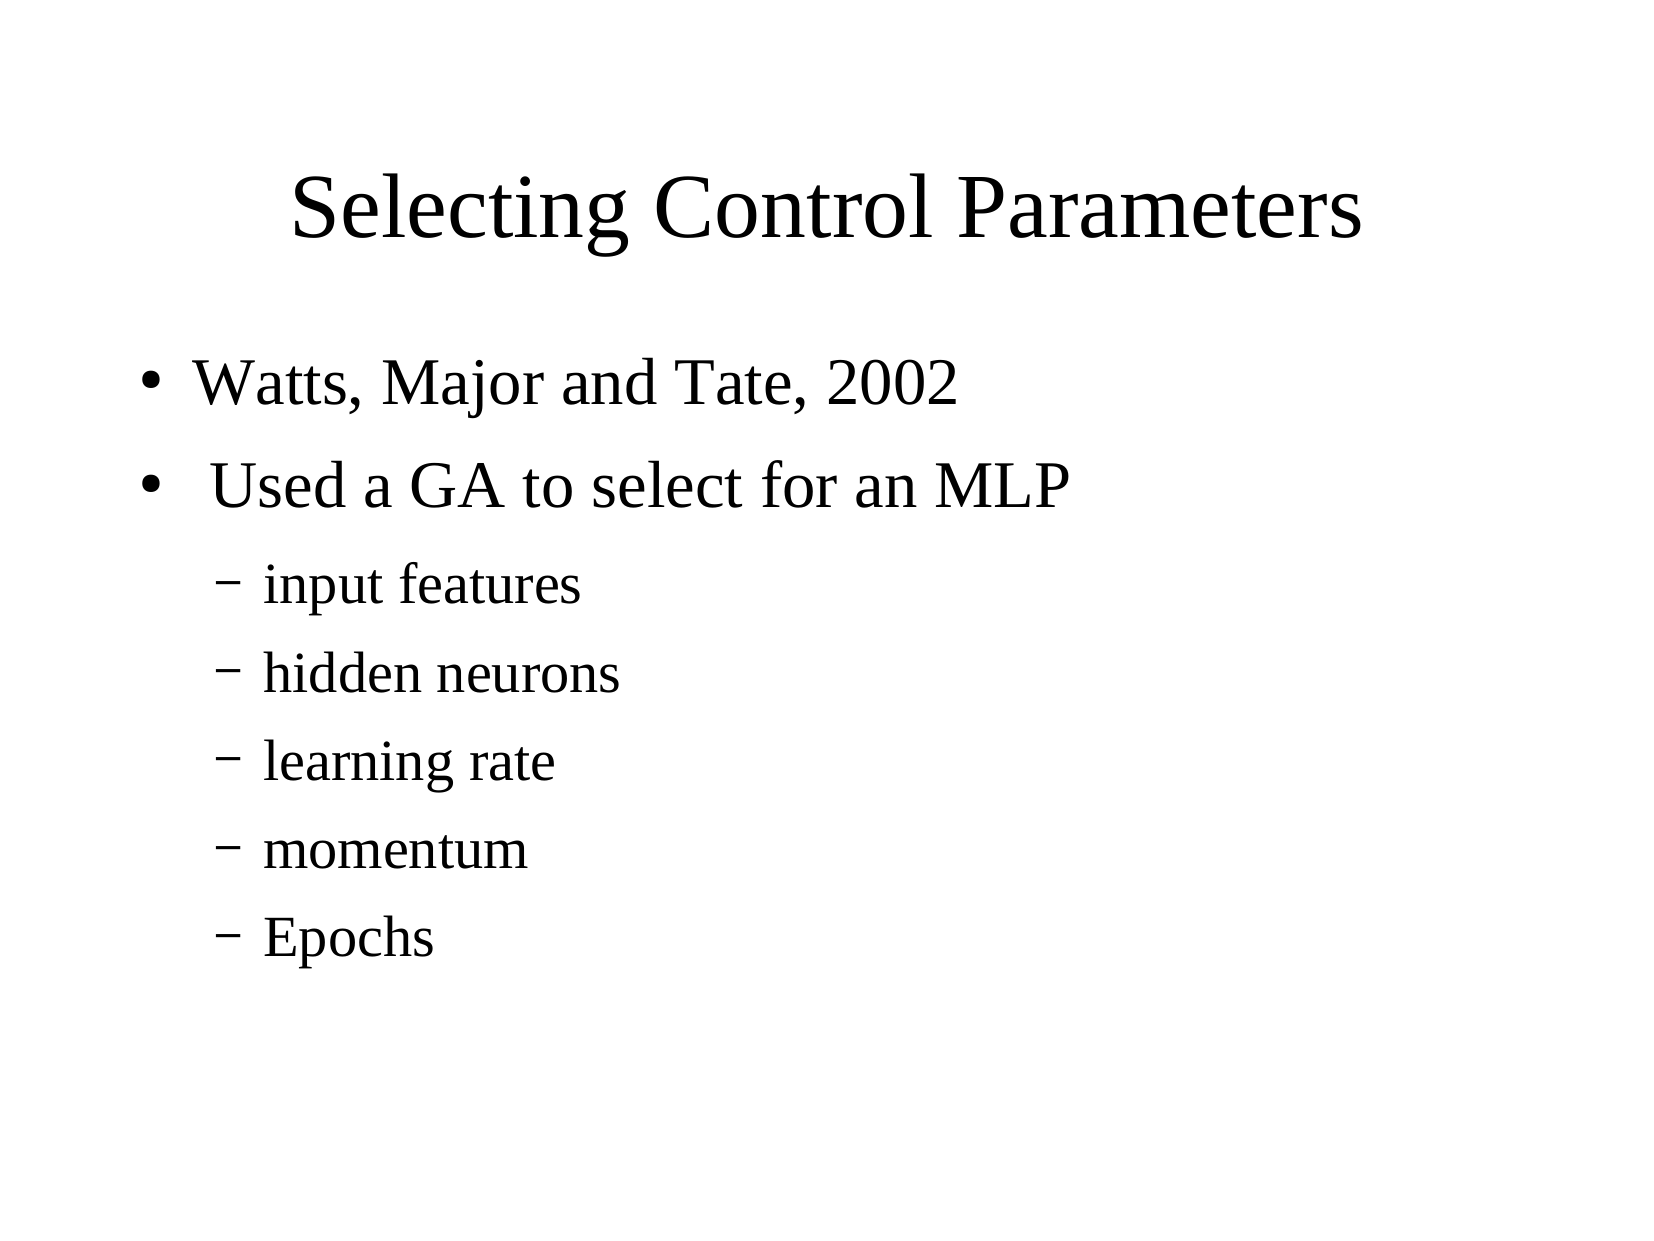

# Selecting Control Parameters
Watts, Major and Tate, 2002
 Used a GA to select for an MLP
input features
hidden neurons
learning rate
momentum
Epochs